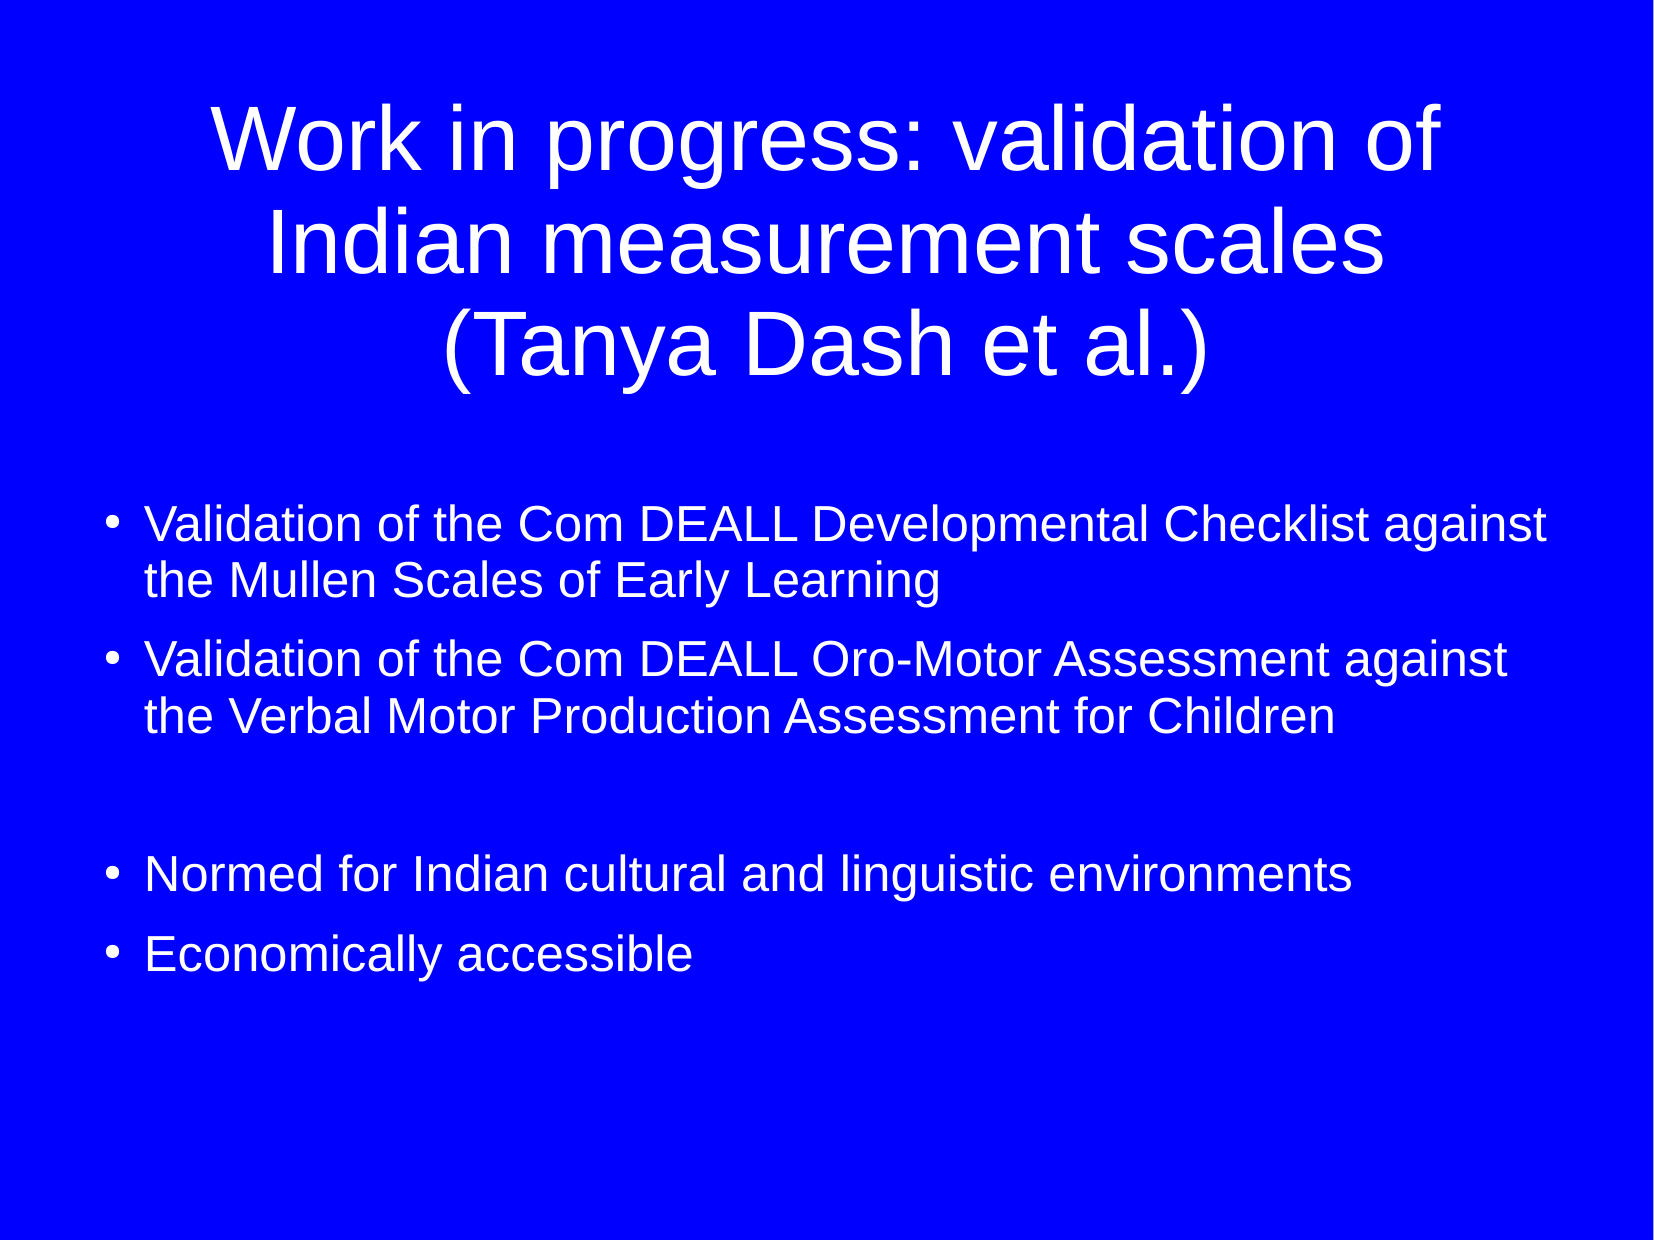

# Work in progress: validation of Indian measurement scales (Tanya Dash et al.)
Validation of the Com DEALL Developmental Checklist against the Mullen Scales of Early Learning
Validation of the Com DEALL Oro-Motor Assessment against the Verbal Motor Production Assessment for Children
Normed for Indian cultural and linguistic environments
Economically accessible